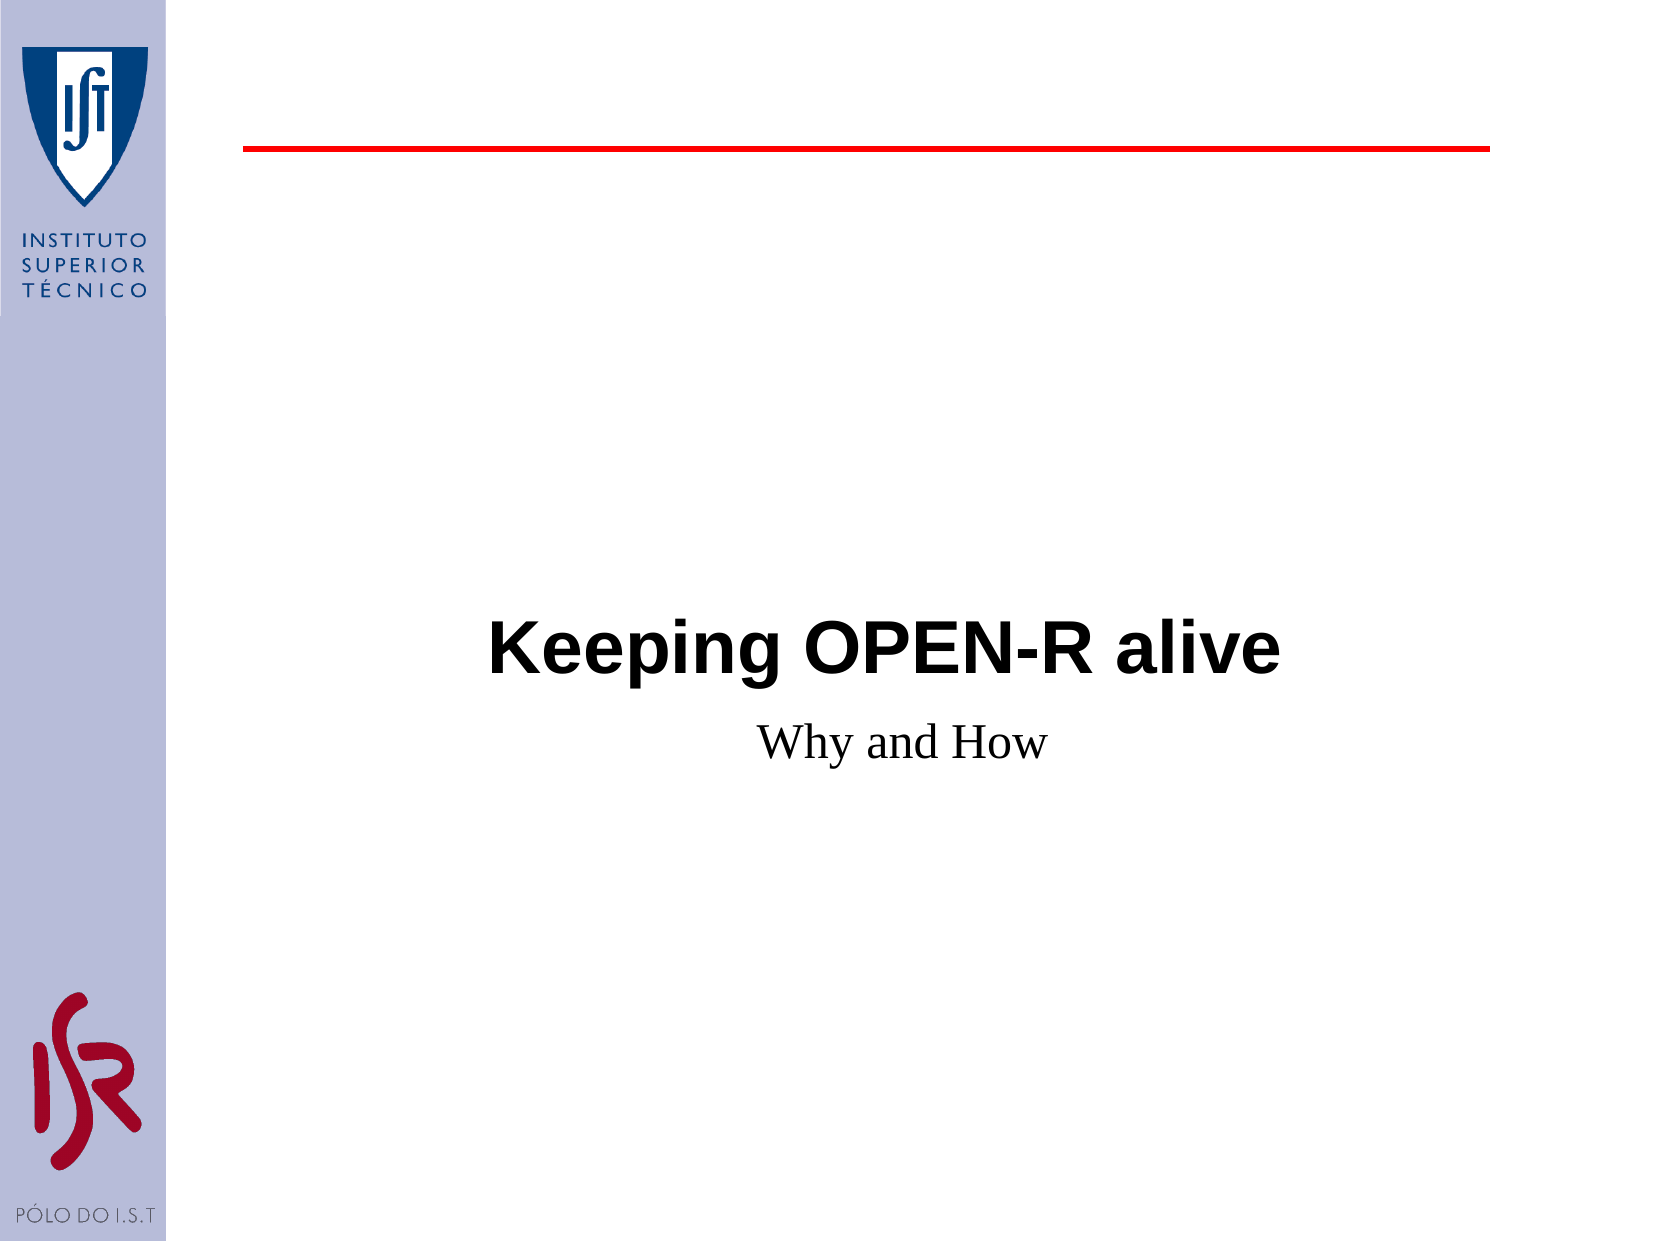

# Keeping OPEN-R alive
Why and How